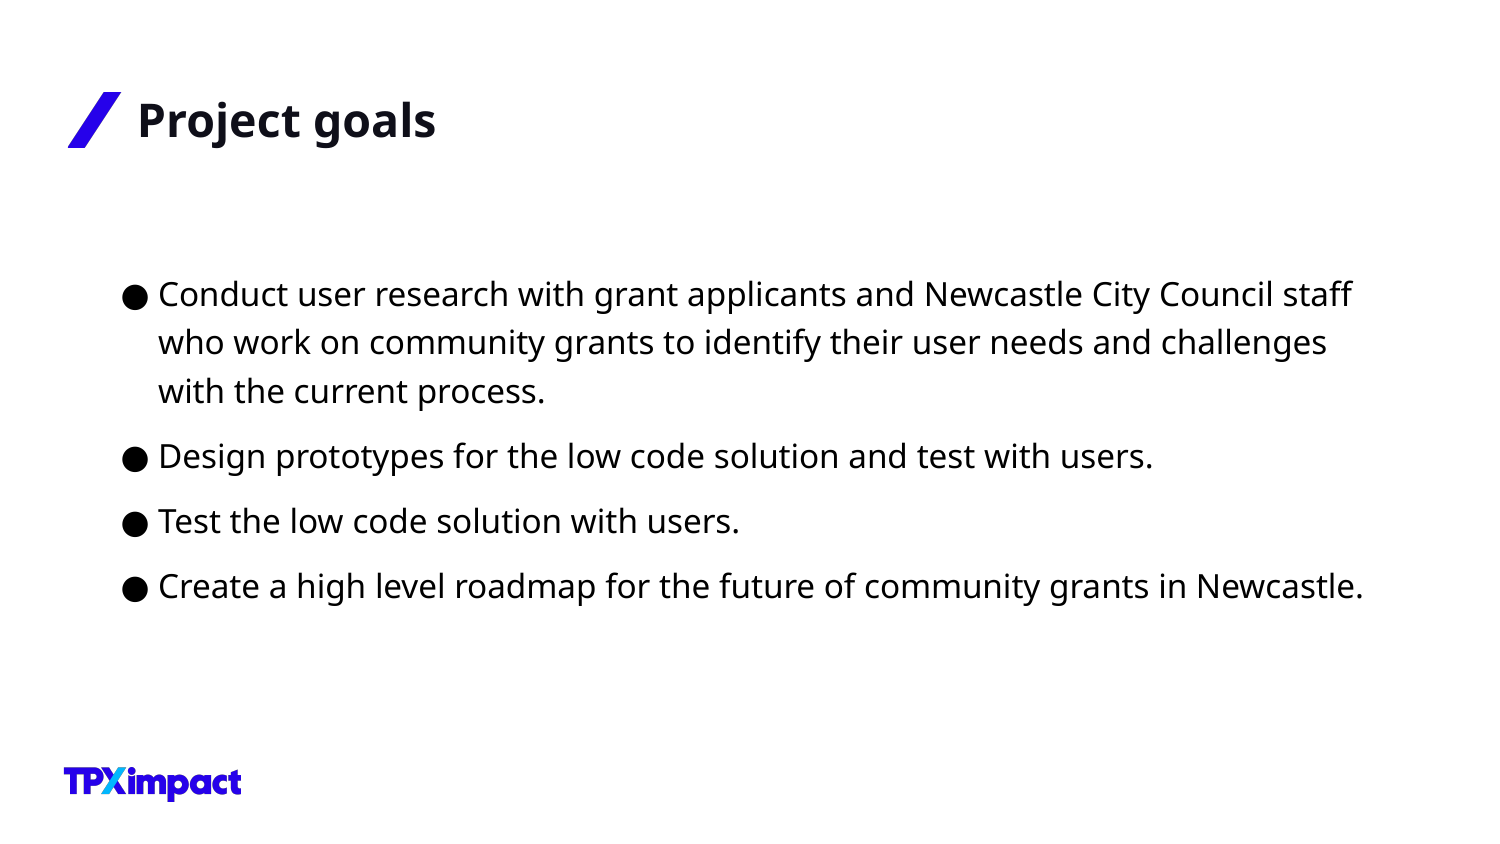

# Project goals
Conduct user research with grant applicants and Newcastle City Council staff who work on community grants to identify their user needs and challenges with the current process.
Design prototypes for the low code solution and test with users.
Test the low code solution with users.
Create a high level roadmap for the future of community grants in Newcastle.